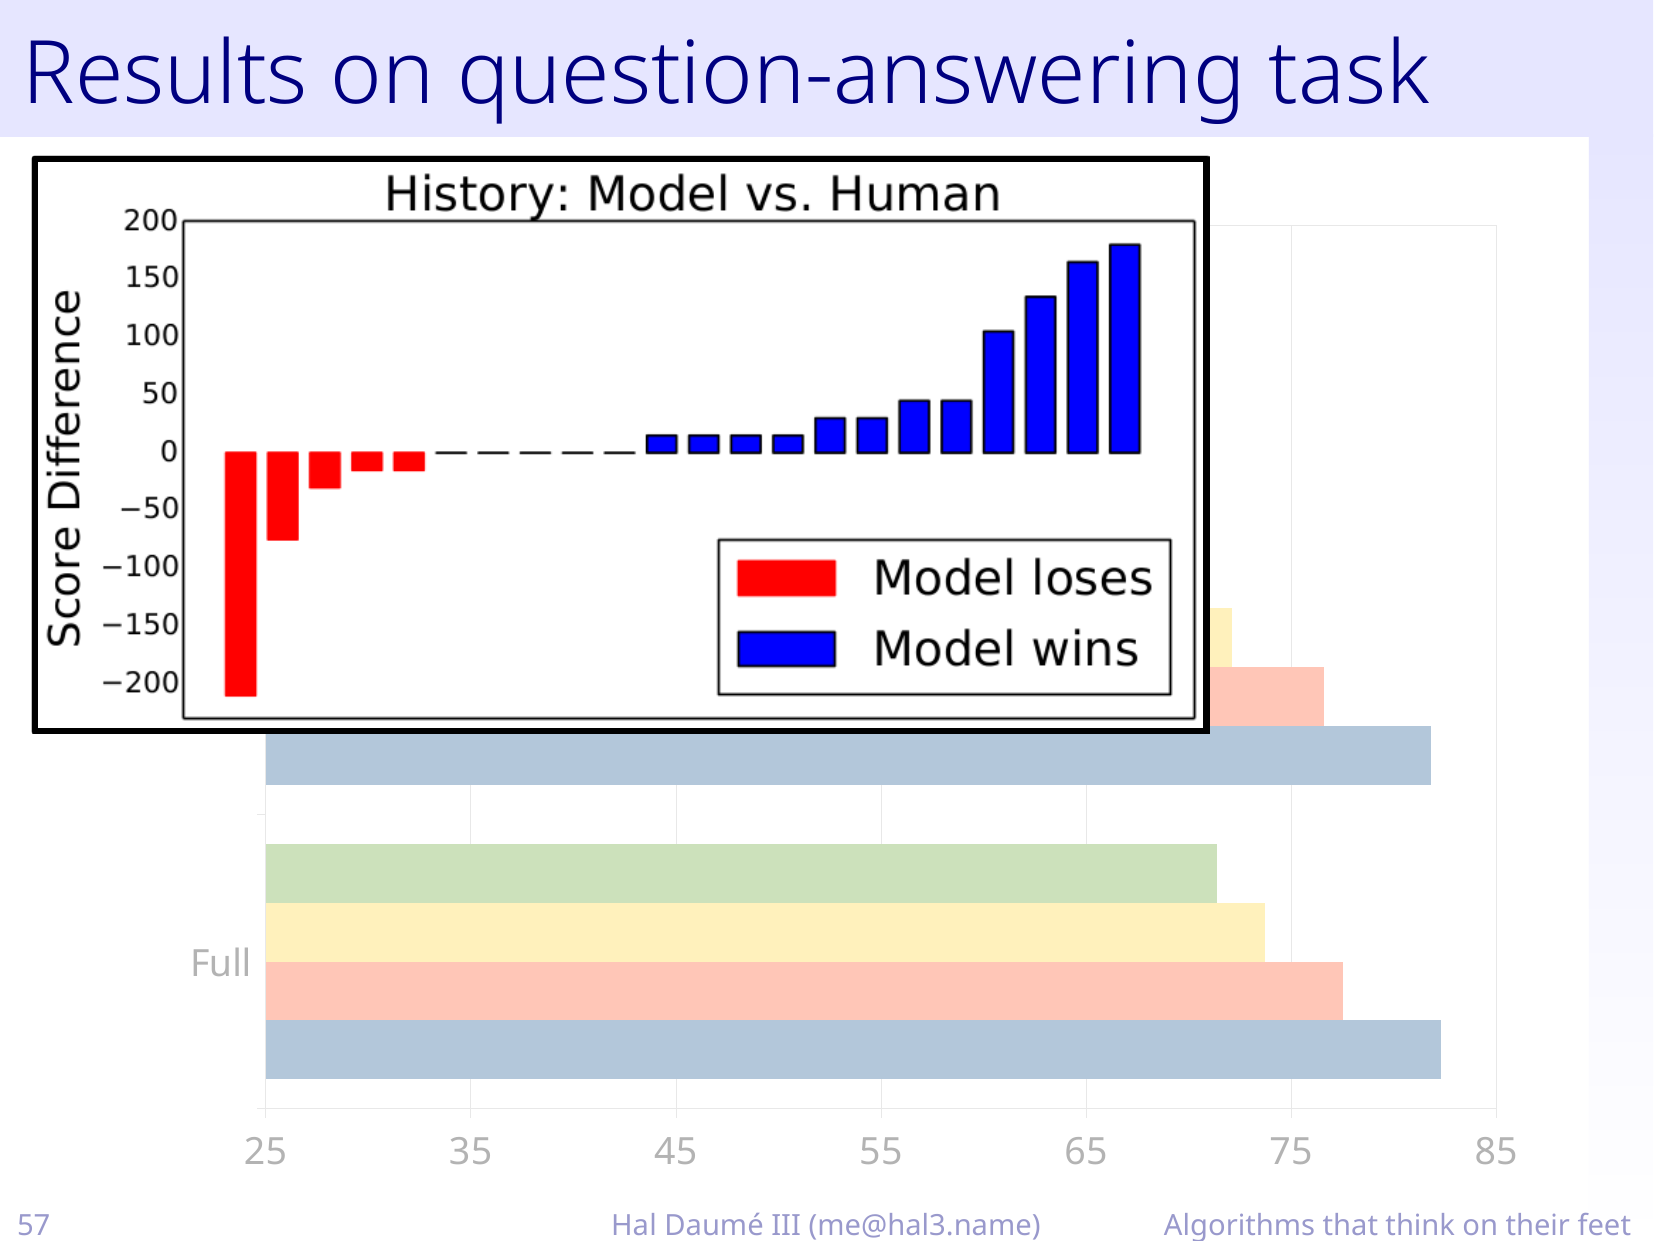

# Results on question-answering task
History Questions
### Chart
| Category | Combined | BOW-NN | BOW-Wiki | BOW-QB |
|---|---|---|---|---|
| Full | 82.3 | 77.5 | 73.7 | 71.4 |
| 2nd Sent | 81.8 | 76.6 | 72.1 | 65.9 |
| 1st Sent | 59.8 | 53.7 | 47.1 | 37.5 |BOW (QB)
RNN (QB)
BOW (wiki)
Combined